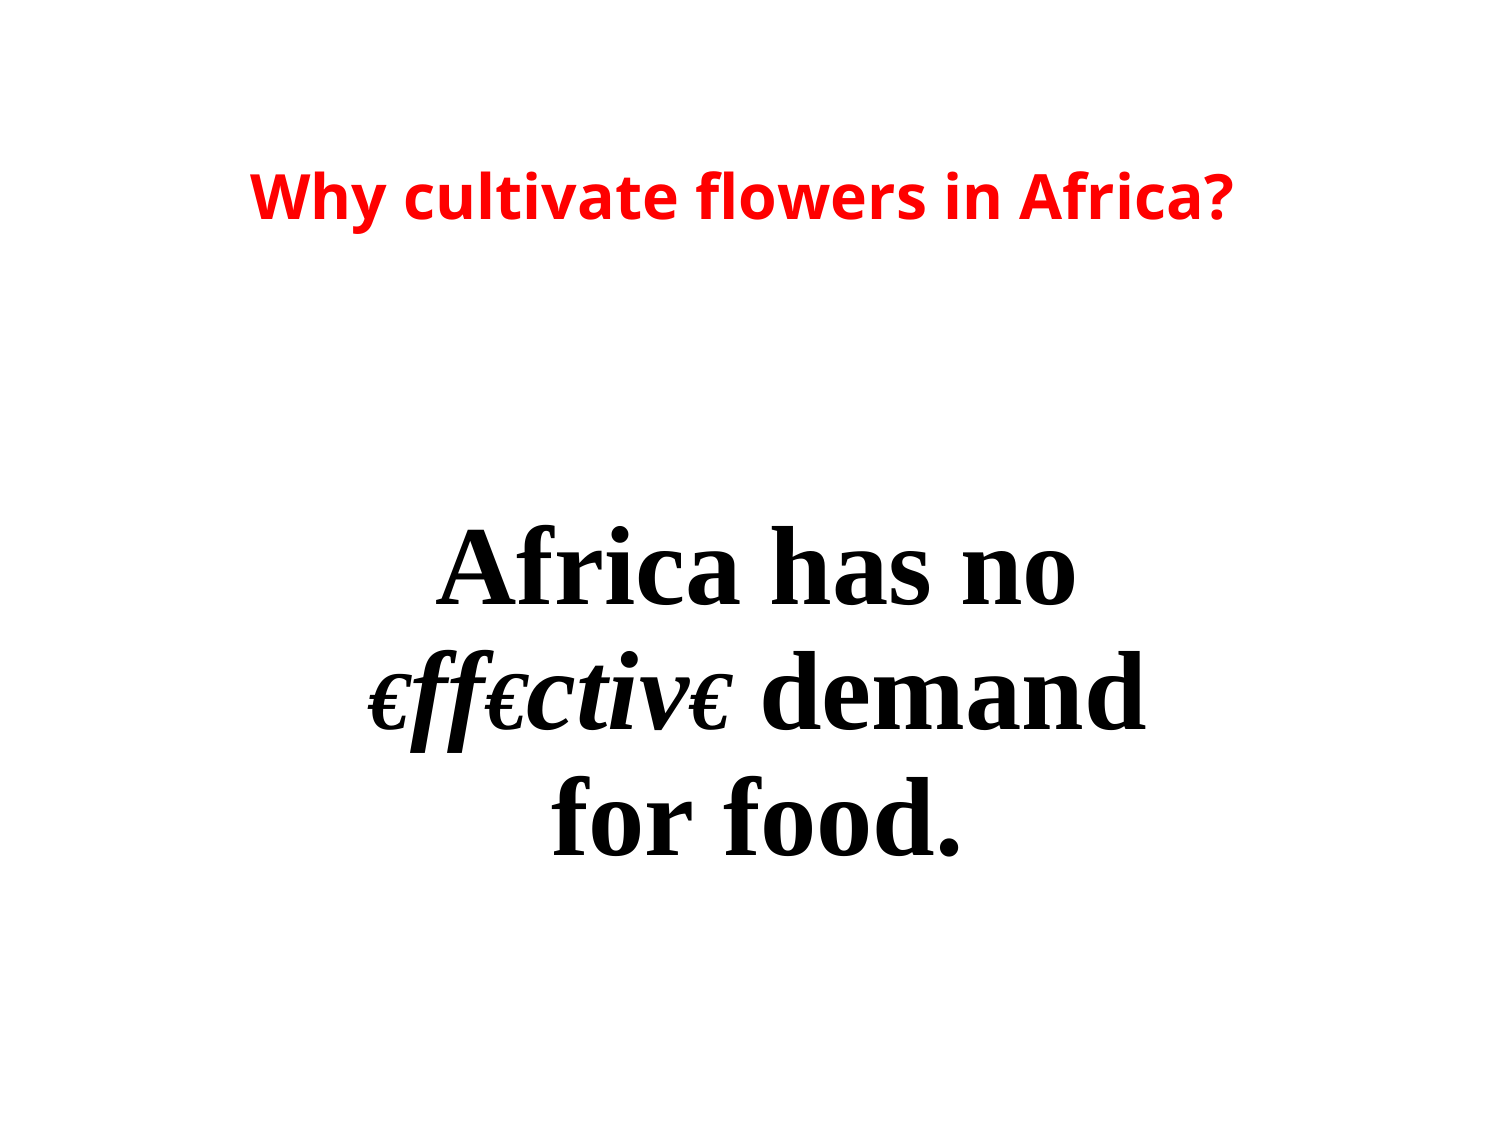

Why cultivate flowers in Africa?
Africa has no €ff€ctiv€ demand for food.